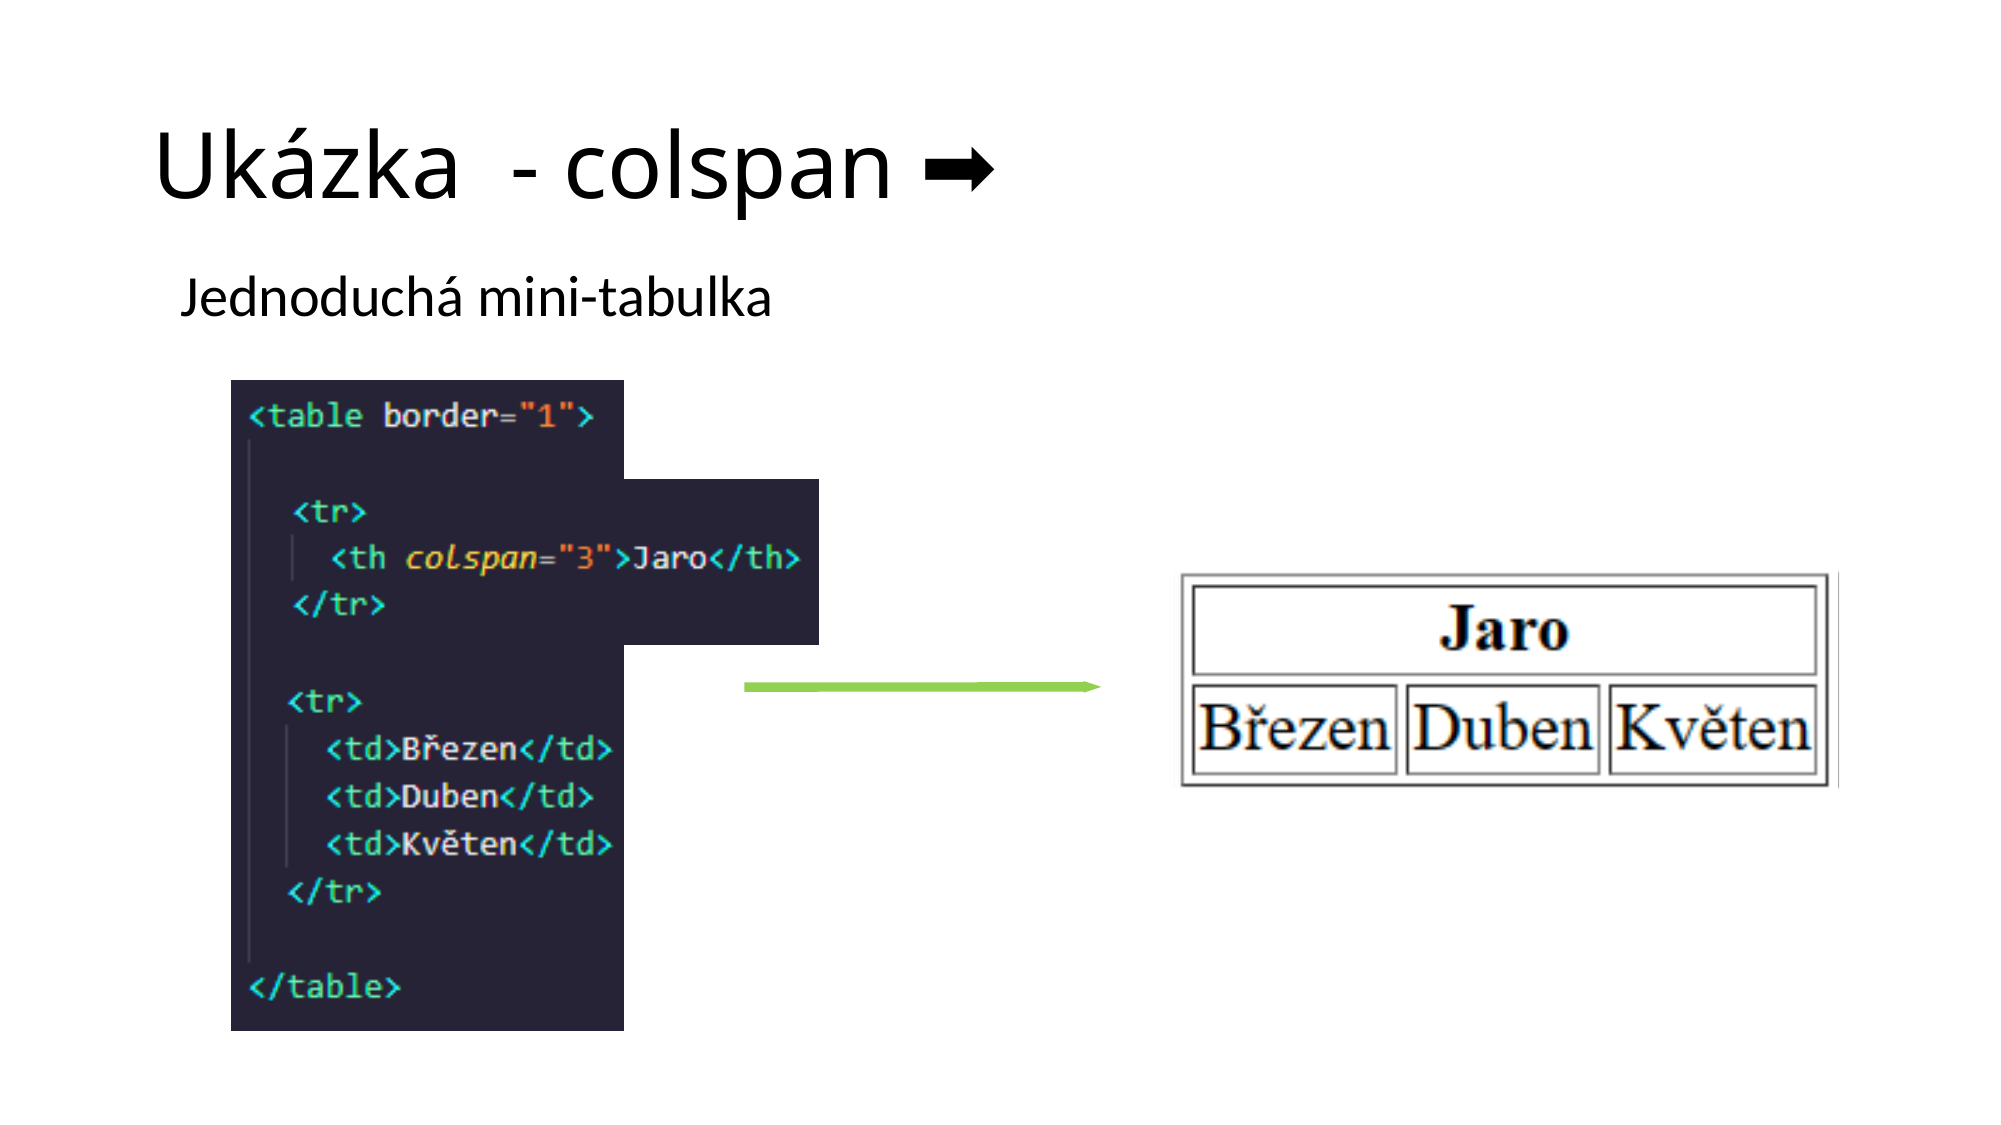

# Ukázka  - colspan ➡️
Jednoduchá mini-tabulka